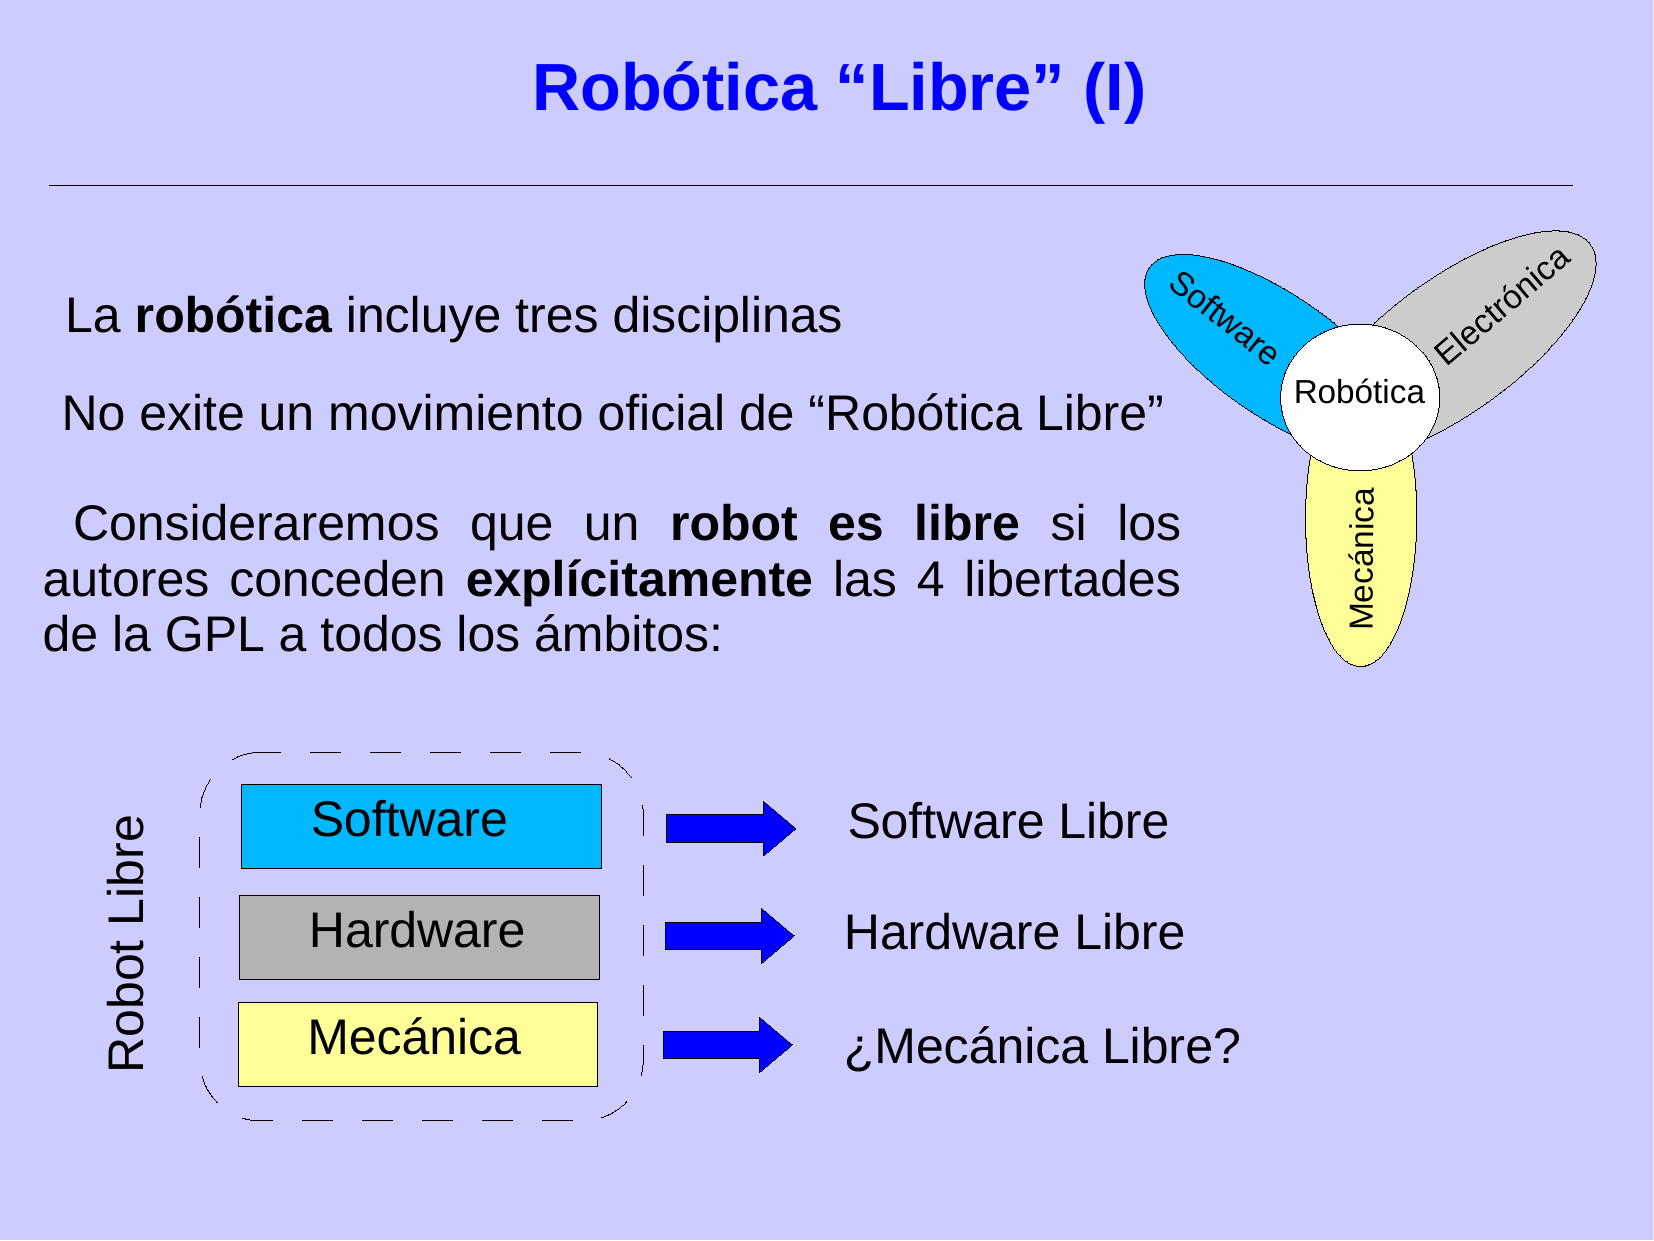

# Robótica “Libre” (I)
Electrónica
Software
Robótica
Mecánica
 La robótica incluye tres disciplinas
 No exite un movimiento oficial de “Robótica Libre”
 Consideraremos que un robot es libre si los autores conceden explícitamente las 4 libertades de la GPL a todos los ámbitos:
Software
Software Libre
Hardware
Hardware Libre
Robot Libre
Mecánica
¿Mecánica Libre?